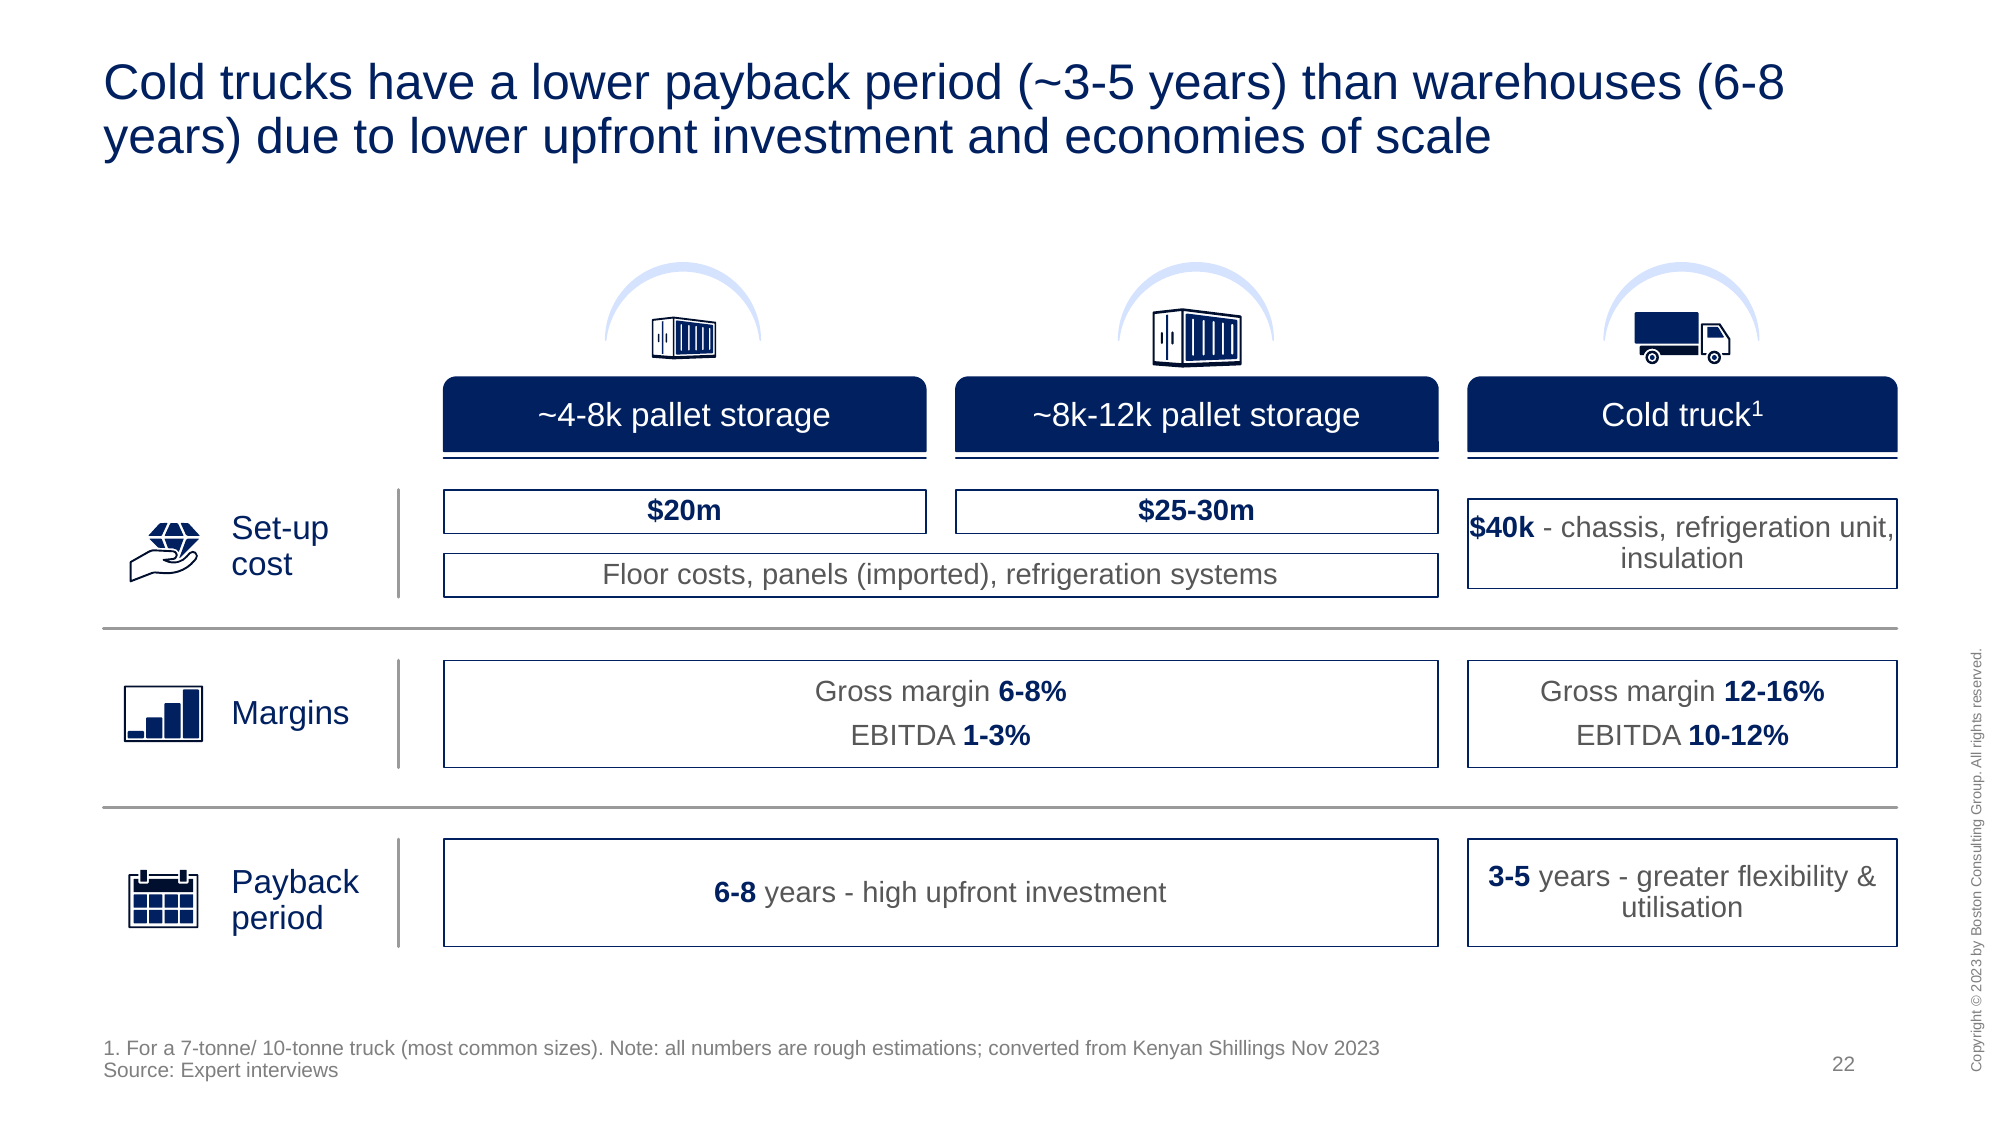

# Cold trucks have a lower payback period (~3-5 years) than warehouses (6-8 years) due to lower upfront investment and economies of scale
~4-8k pallet storage
~8k-12k pallet storage
Cold truck1
$20m
$25-30m
$40k - chassis, refrigeration unit, insulation
Set-up cost
Floor costs, panels (imported), refrigeration systems
Gross margin 6-8%
EBITDA 1-3%
Gross margin 12-16%
EBITDA 10-12%
Margins
6-8 years - high upfront investment
3-5 years - greater flexibility & utilisation
Payback period
1. For a 7-tonne/ 10-tonne truck (most common sizes). Note: all numbers are rough estimations; converted from Kenyan Shillings Nov 2023
Source: Expert interviews